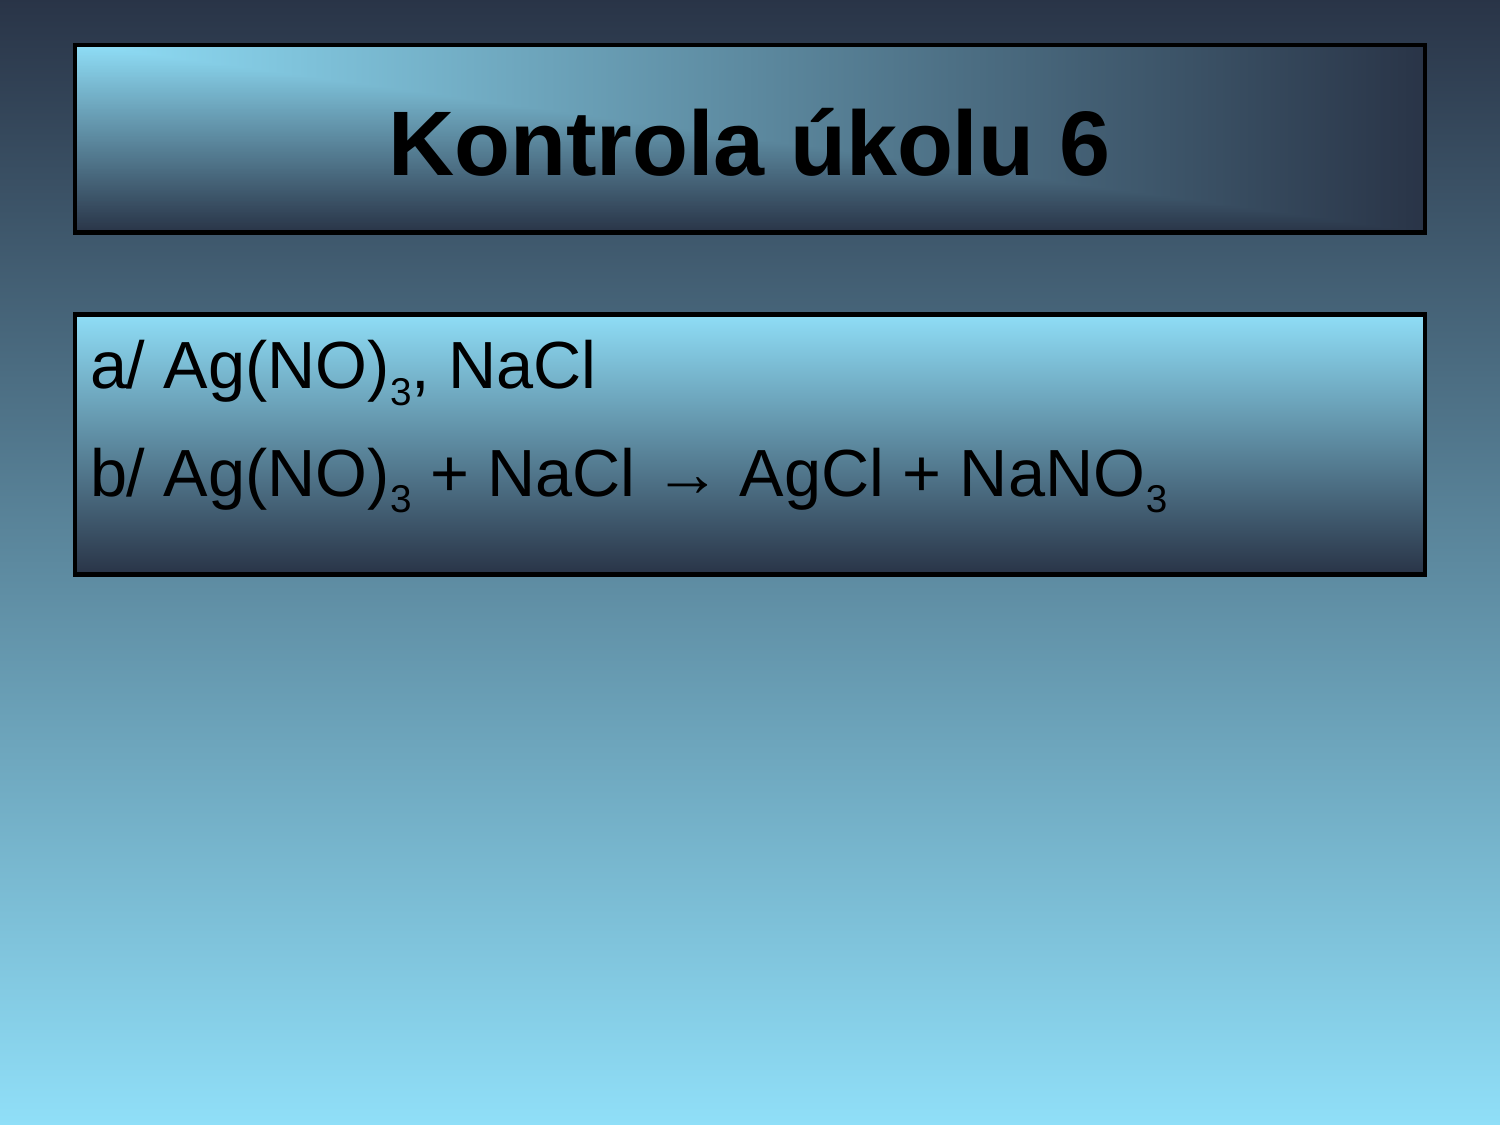

# Kontrola úkolu 6
a/ Ag(NO)3, NaCl
b/ Ag(NO)3 + NaCl → AgCl + NaNO3